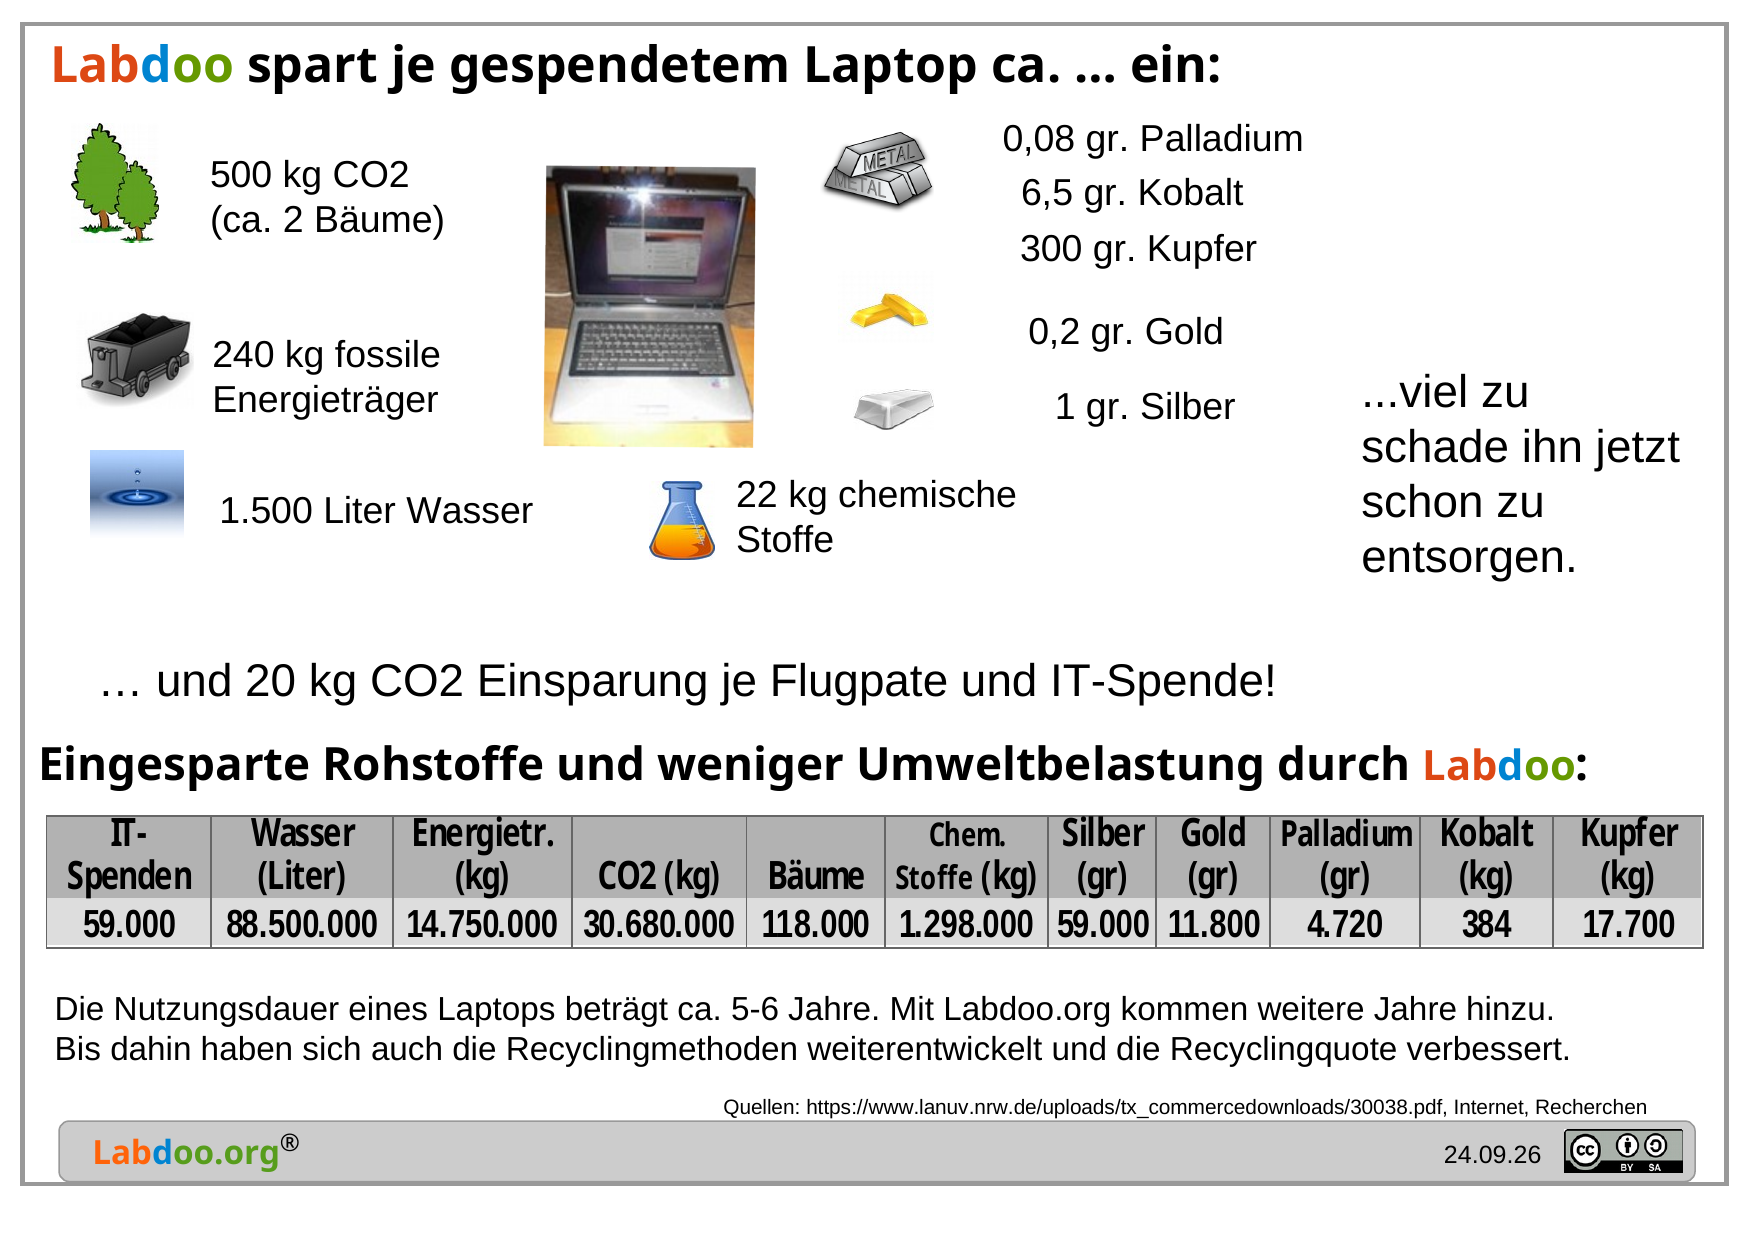

Labdoo spart je gespendetem Laptop ca. … ein:
0,08 gr. Palladium
500 kg CO2
(ca. 2 Bäume)
6,5 gr. Kobalt
300 gr. Kupfer
0,2 gr. Gold
240 kg fossile Energieträger
...viel zu schade ihn jetzt schon zu entsorgen.
1 gr. Silber
22 kg chemische Stoffe
1.500 Liter Wasser
… und 20 kg CO2 Einsparung je Flugpate und IT-Spende!
Eingesparte Rohstoffe und weniger Umweltbelastung durch Labdoo:
Die Nutzungsdauer eines Laptops beträgt ca. 5-6 Jahre. Mit Labdoo.org kommen weitere Jahre hinzu.
Bis dahin haben sich auch die Recyclingmethoden weiterentwickelt und die Recyclingquote verbessert.
Quellen: https://www.lanuv.nrw.de/uploads/tx_commercedownloads/30038.pdf, Internet, Recherchen
Labdoo.org®